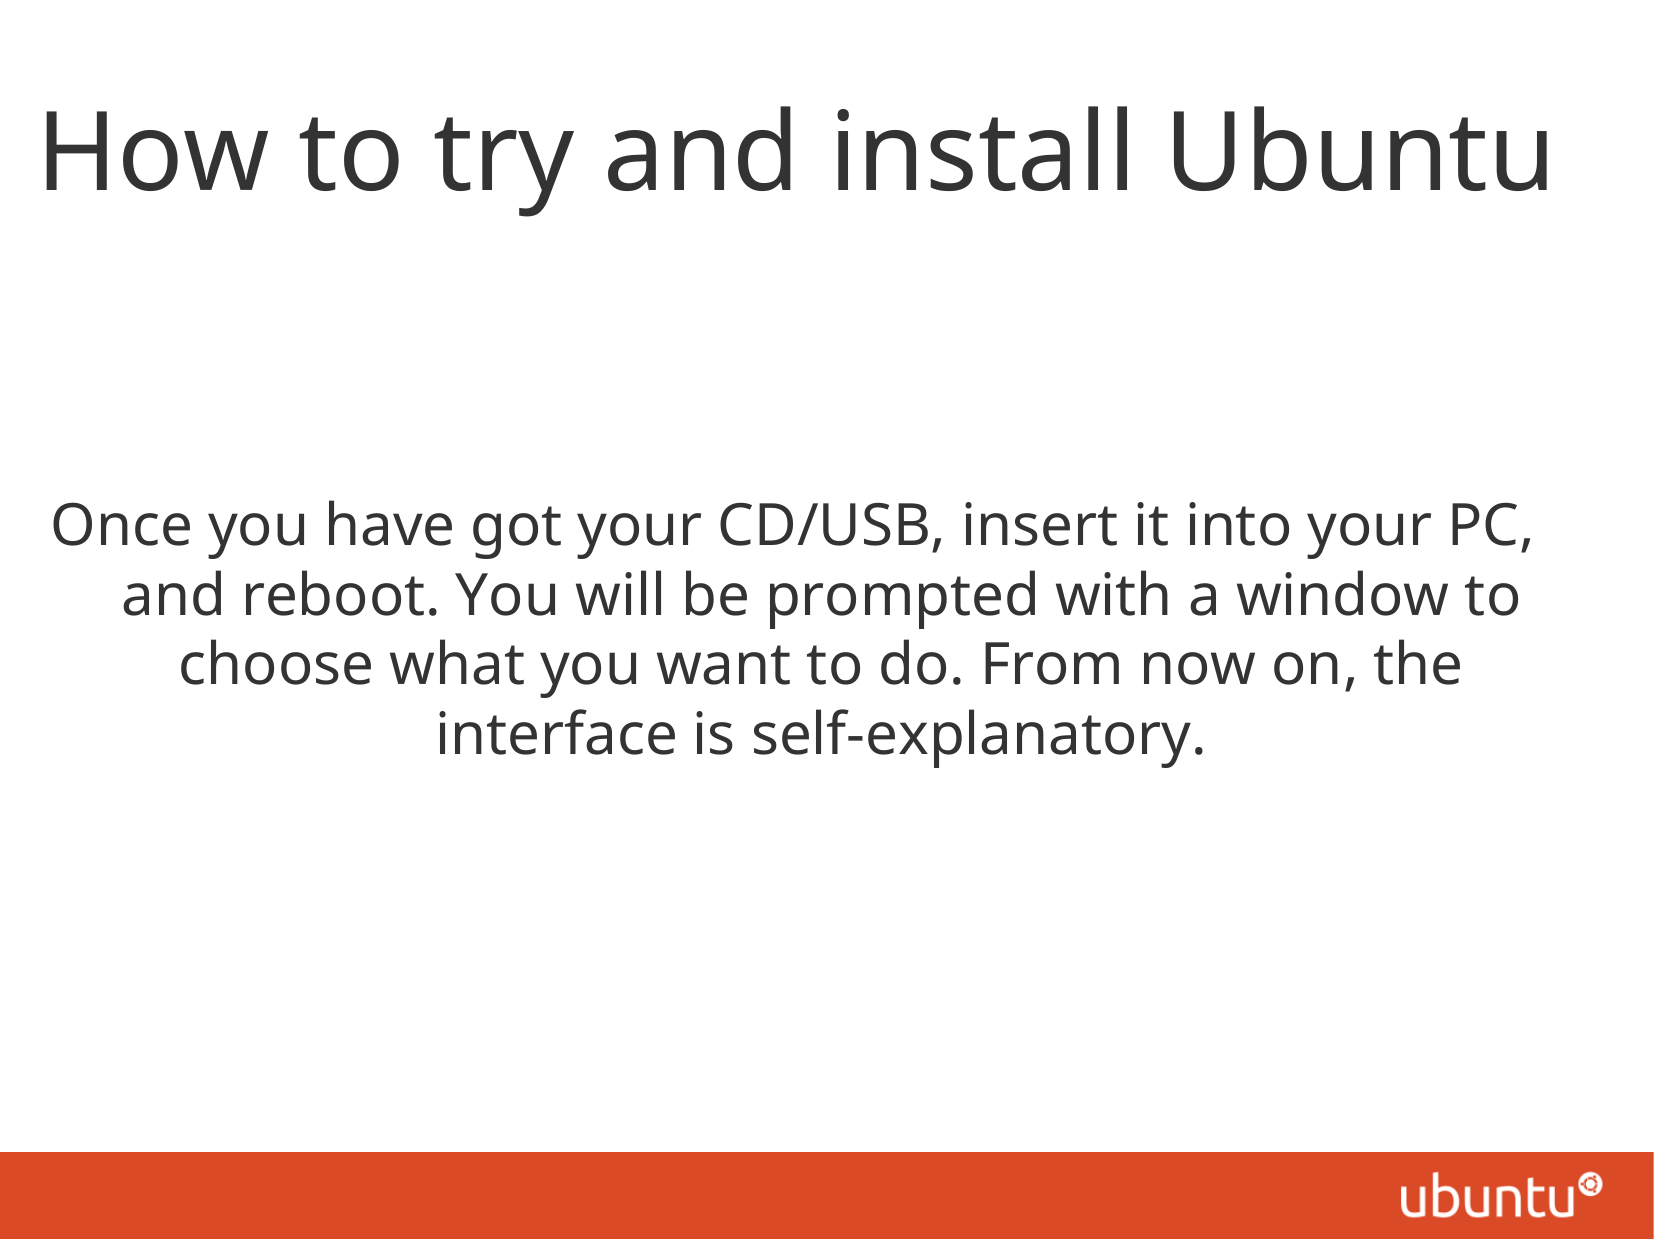

# How to try and install Ubuntu
Once you have got your CD/USB, insert it into your PC, and reboot. You will be prompted with a window to choose what you want to do. From now on, the interface is self-explanatory.